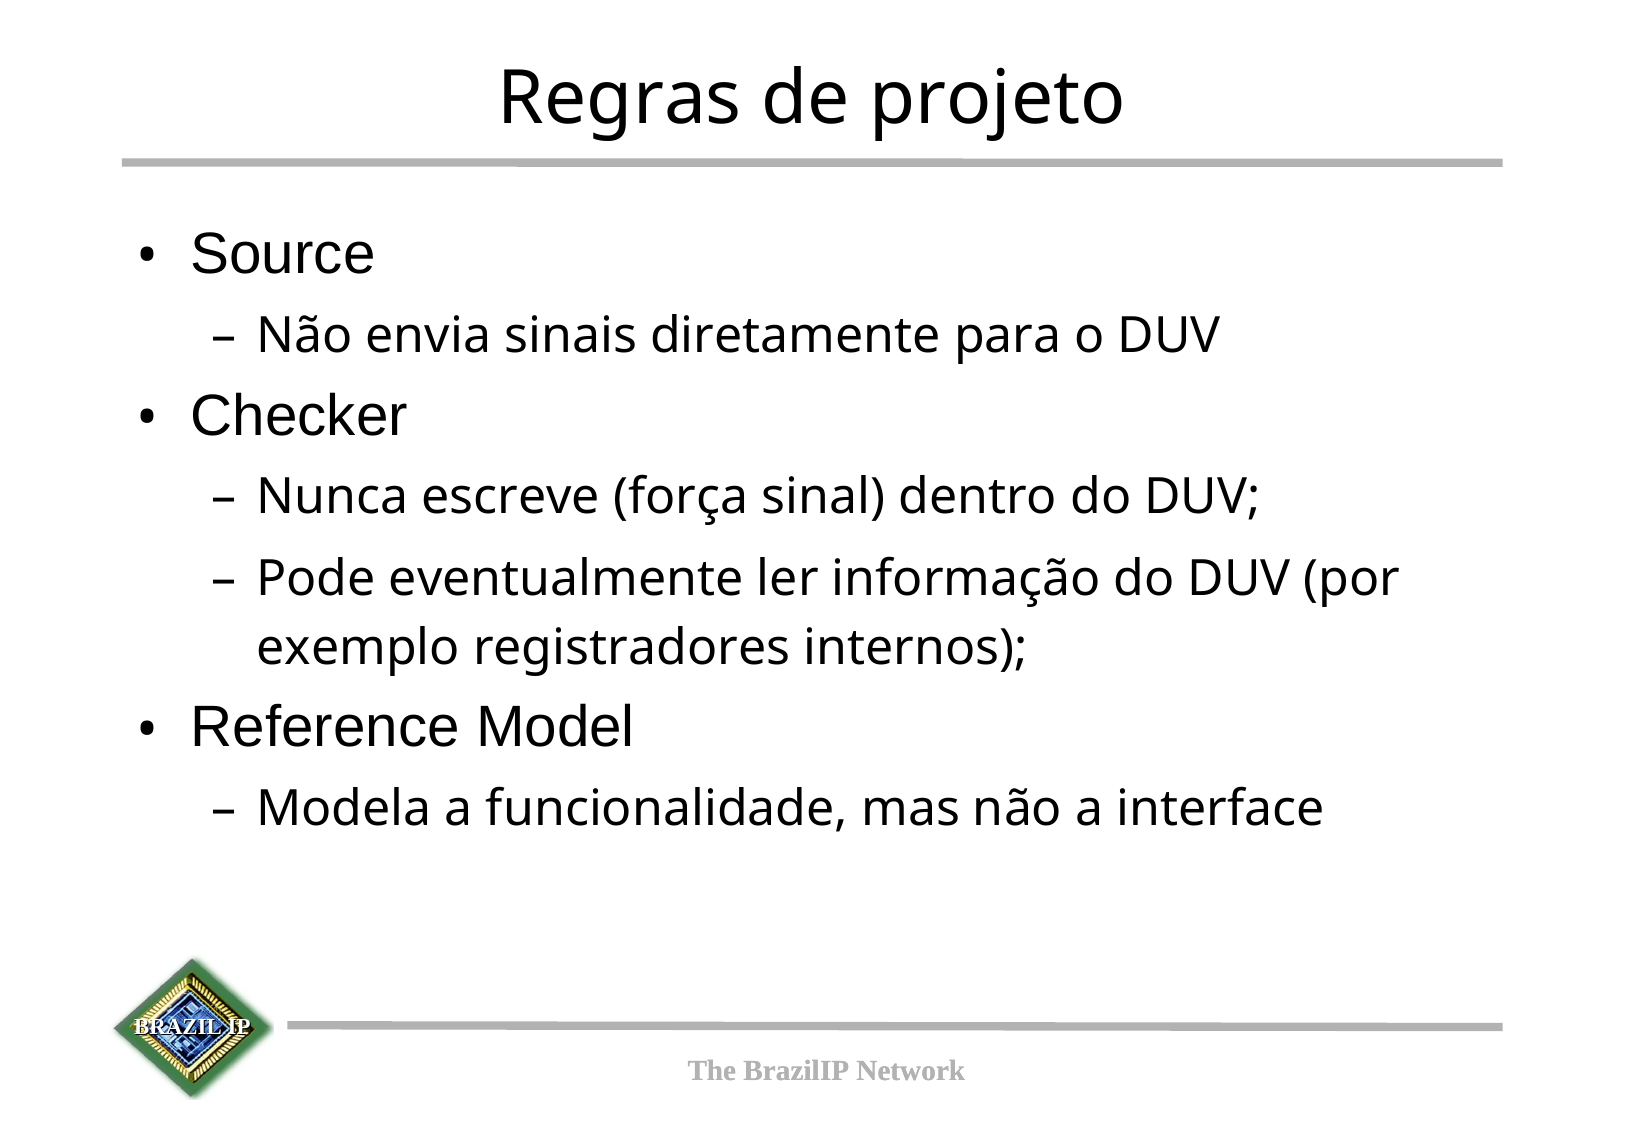

# Regras de projeto
Source
Não envia sinais diretamente para o DUV
Checker
Nunca escreve (força sinal) dentro do DUV;
Pode eventualmente ler informação do DUV (por exemplo registradores internos);
Reference Model
Modela a funcionalidade, mas não a interface